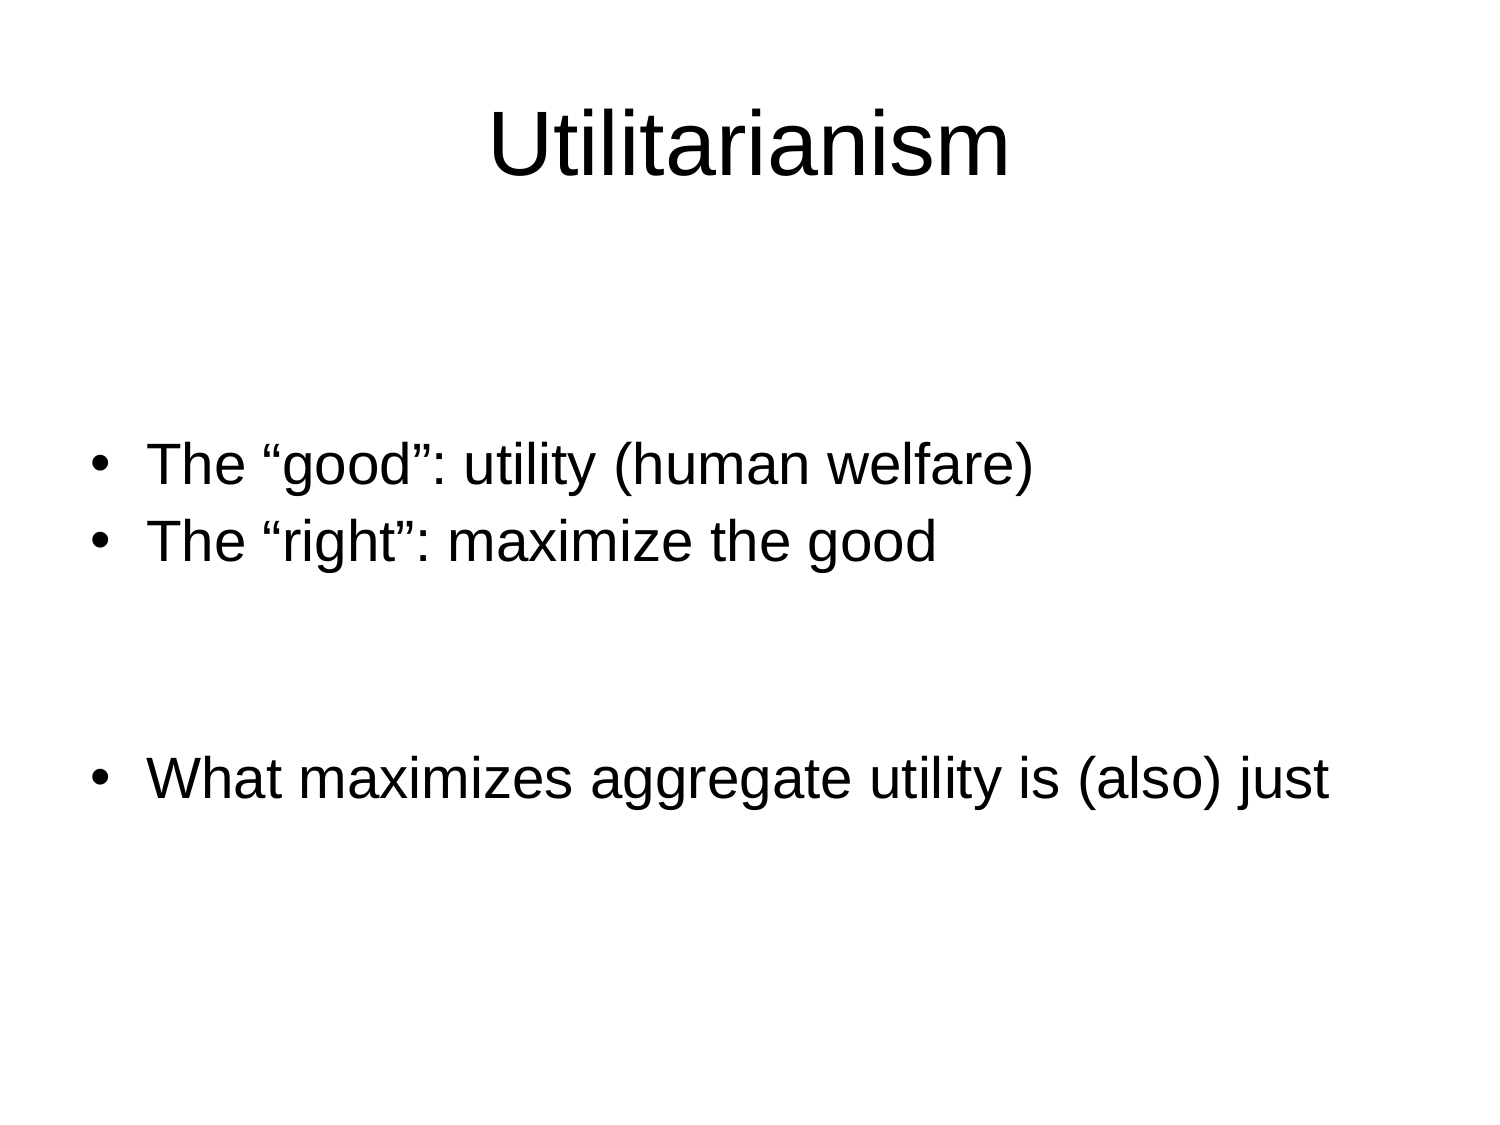

# Utilitarianism
The “good”: utility (human welfare)
The “right”: maximize the good
What maximizes aggregate utility is (also) just